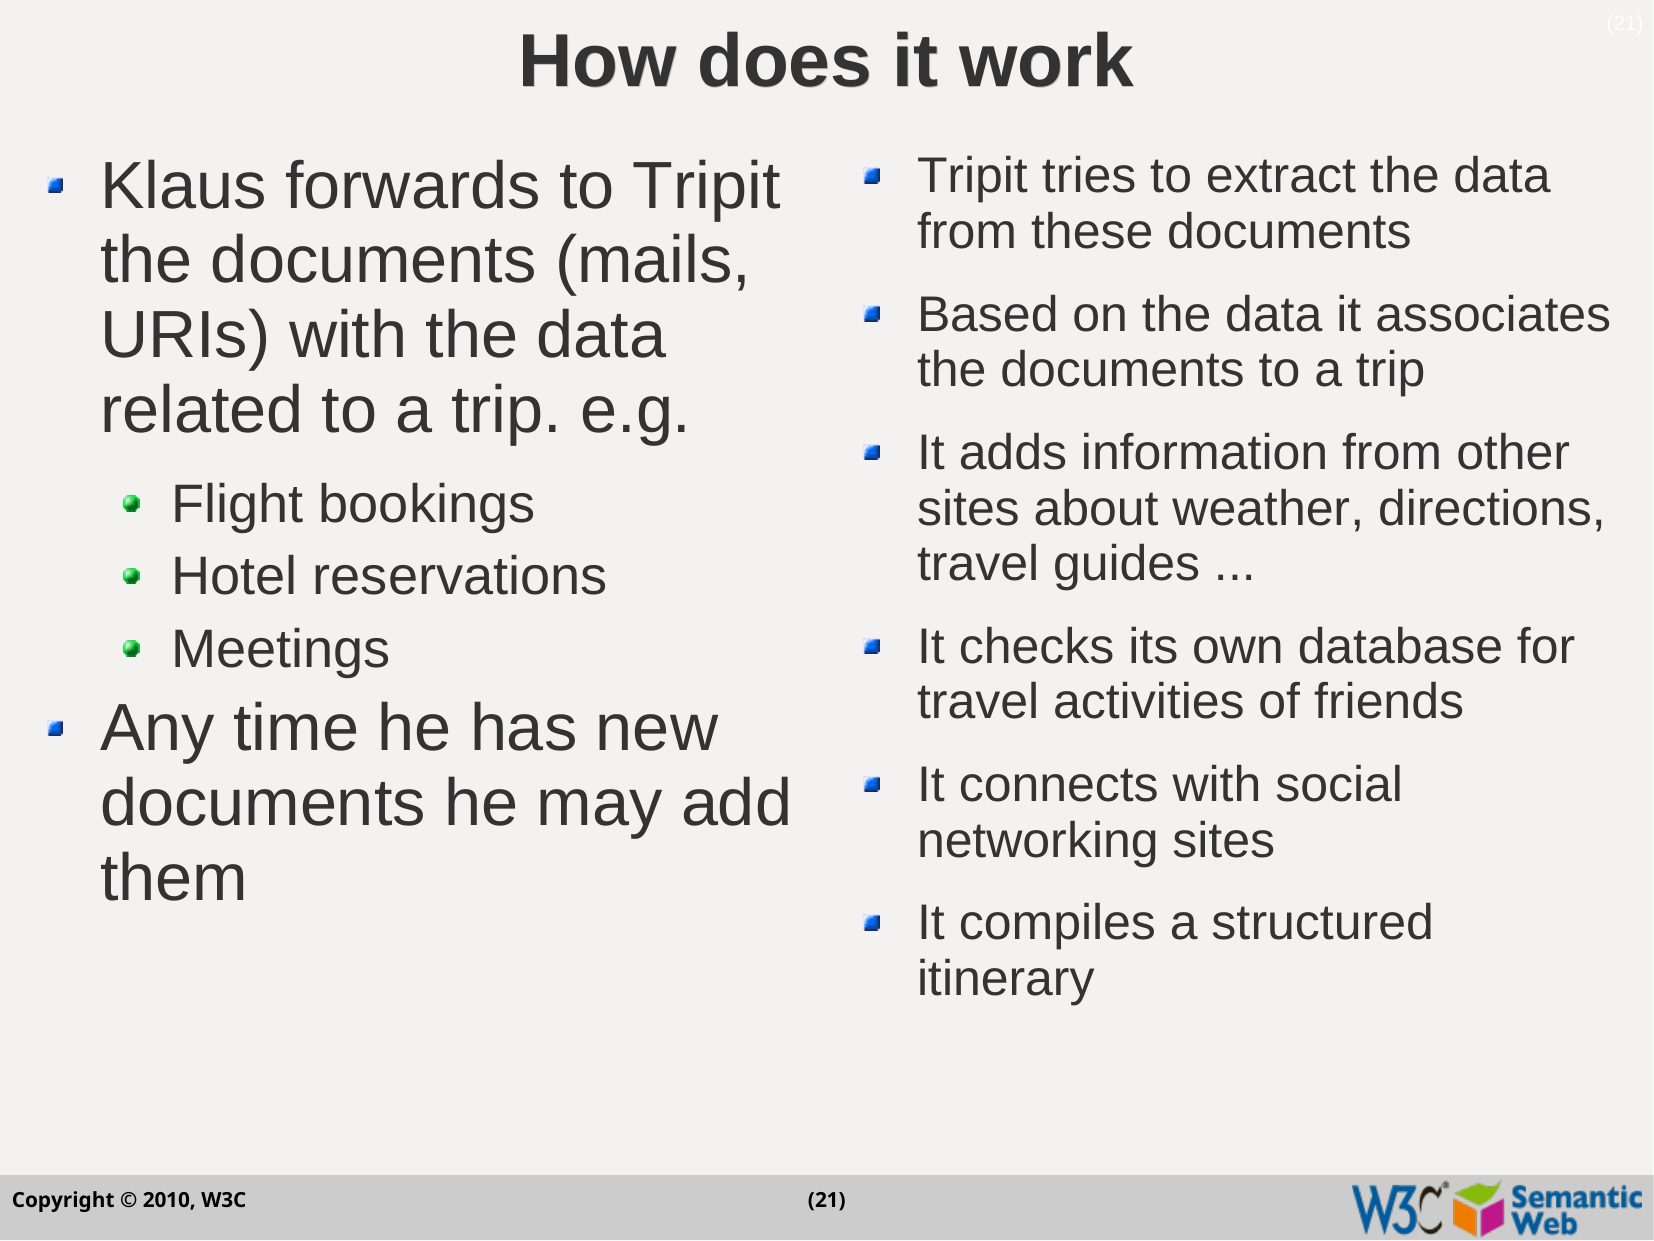

# How does it work
Klaus forwards to Tripit the documents (mails, URIs) with the data related to a trip. e.g.
Flight bookings
Hotel reservations
Meetings
Any time he has new documents he may add them
Tripit tries to extract the data from these documents
Based on the data it associates the documents to a trip
It adds information from other sites about weather, directions, travel guides ...
It checks its own database for travel activities of friends
It connects with social networking sites
It compiles a structured itinerary